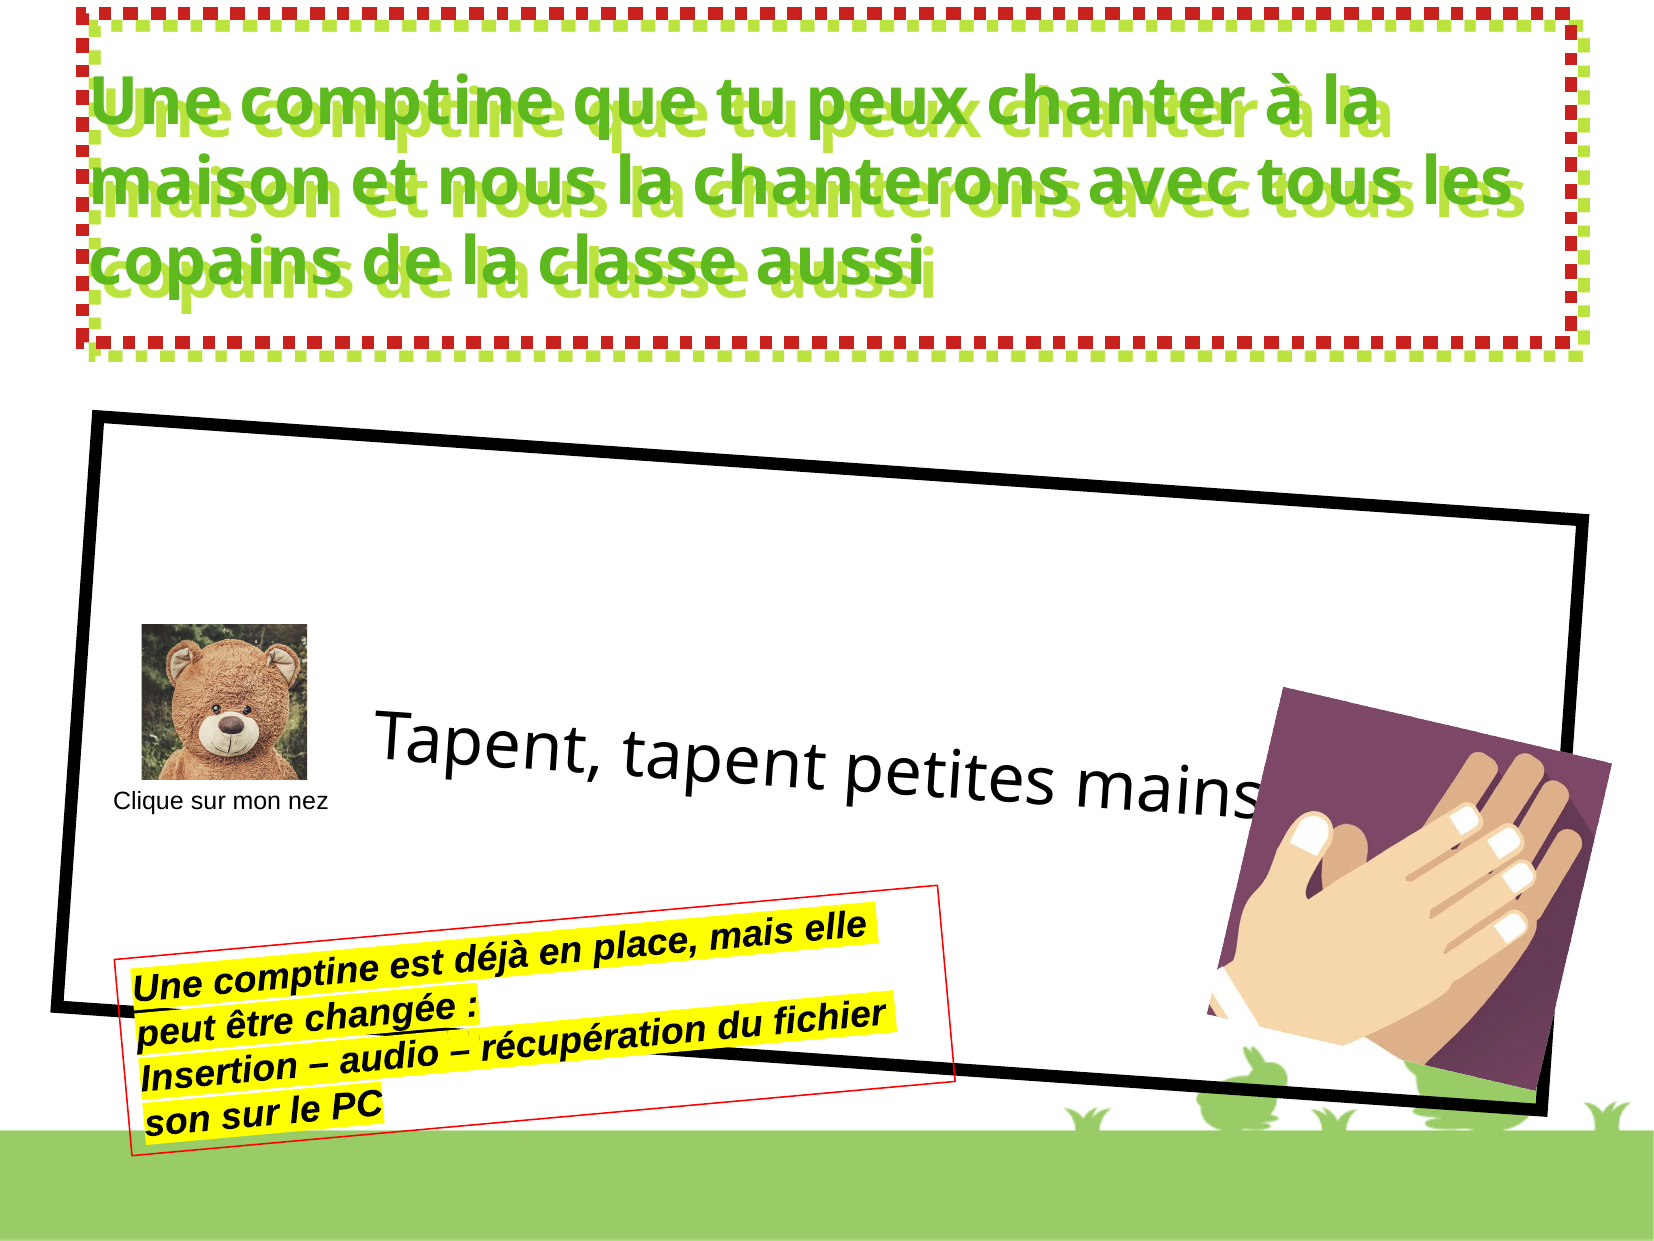

# Une comptine que tu peux chanter à la maison et nous la chanterons avec tous les copains de la classe aussi
Tapent, tapent petites mains
Clique sur mon nez